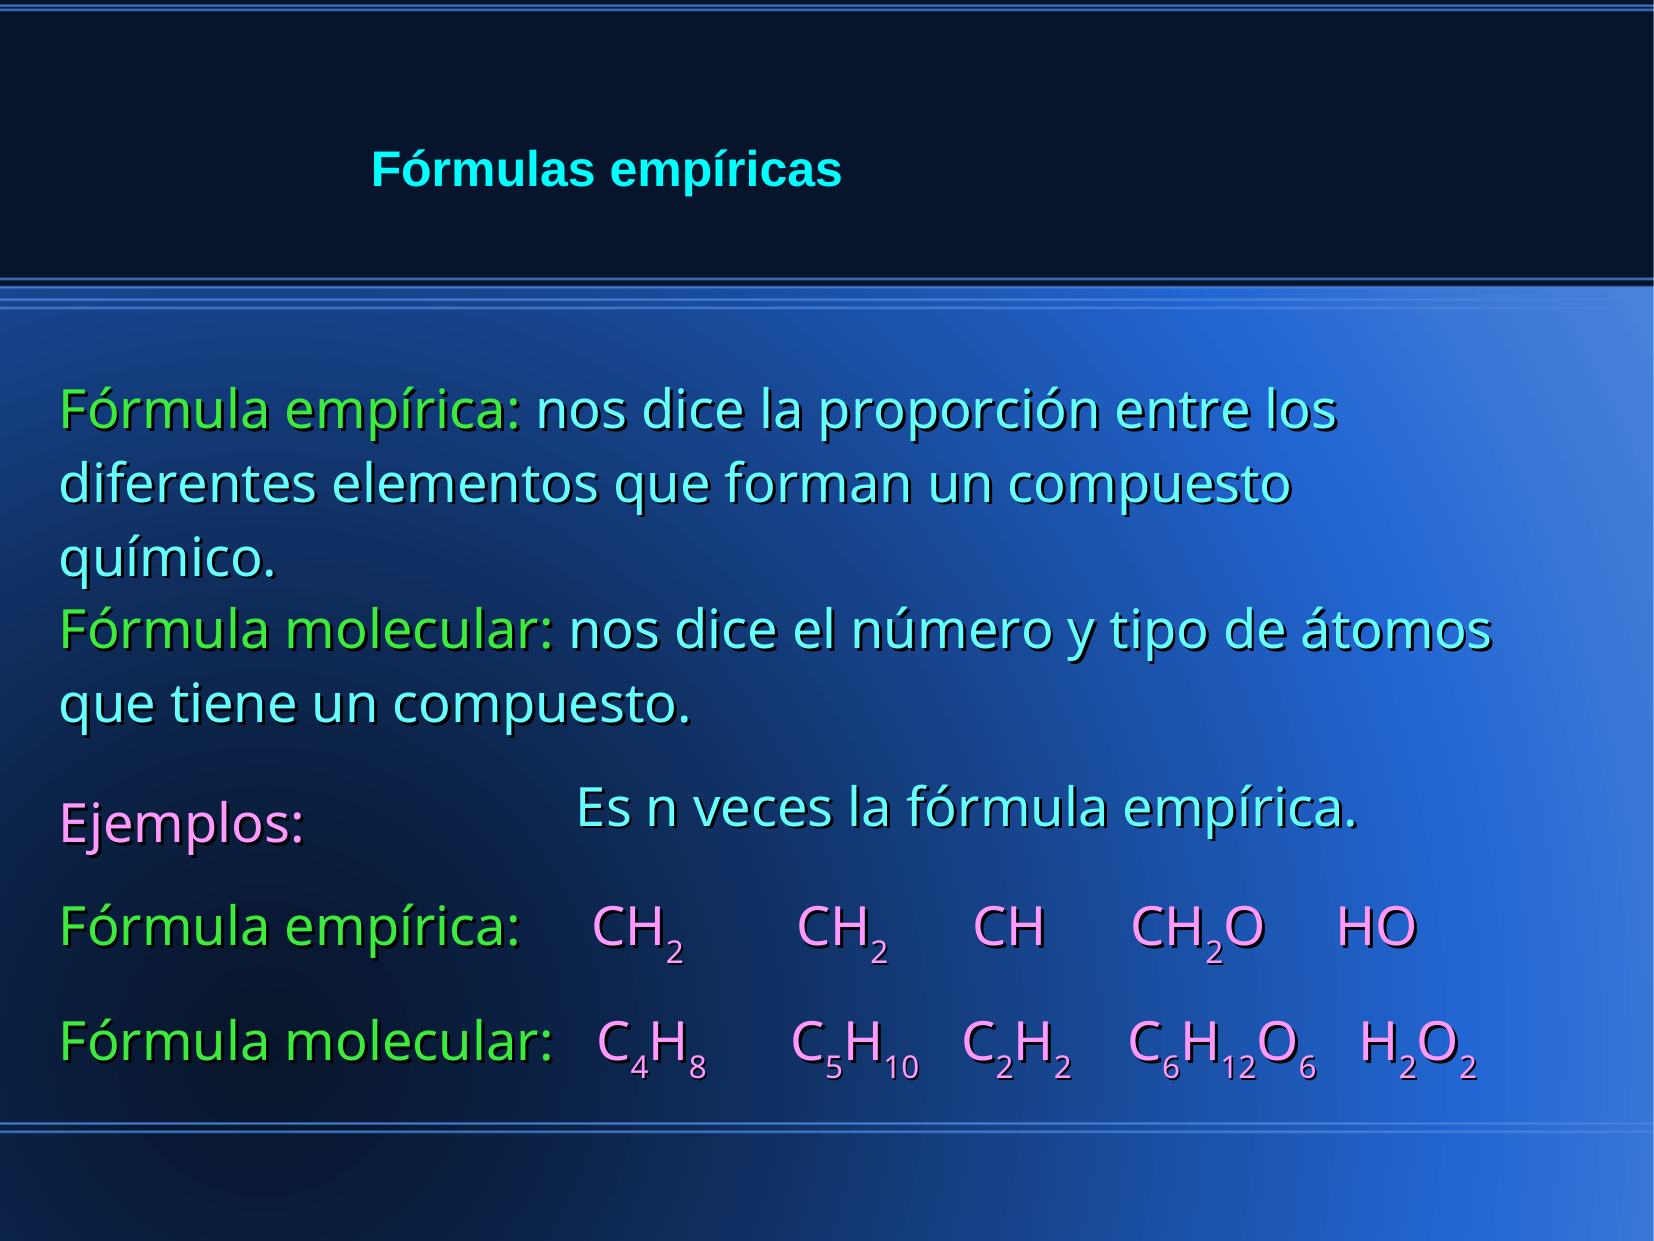

# Fórmulas empíricas
Fórmula empírica: nos dice la proporción entre los diferentes elementos que forman un compuesto químico.
Fórmula molecular: nos dice el número y tipo de átomos que tiene un compuesto.
							Es n veces la fórmula empírica.
Ejemplos:
Fórmula empírica: CH2 CH2 CH CH2O HO
Fórmula molecular: C4H8 C5H10 C2H2 C6H12O6 H2O2